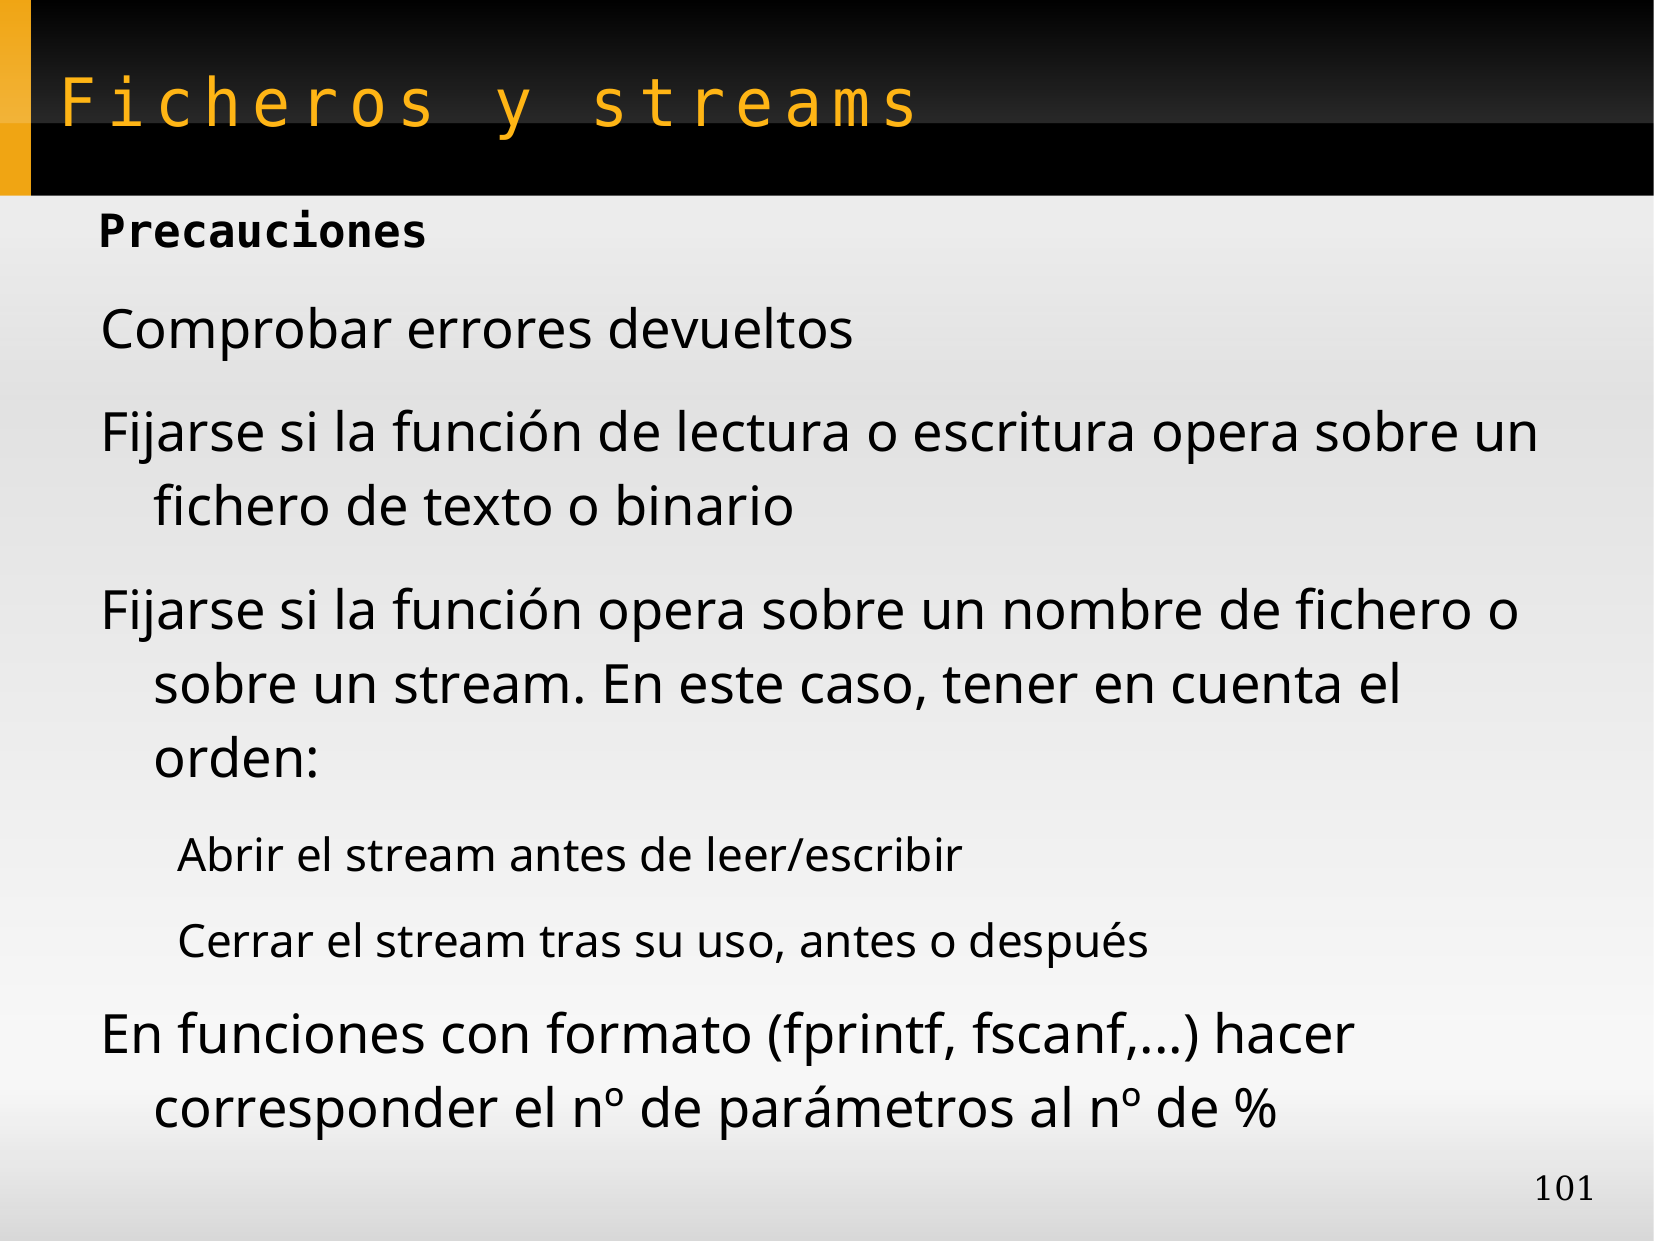

# Ficheros y streams
Precauciones
Comprobar errores devueltos
Fijarse si la función de lectura o escritura opera sobre un fichero de texto o binario
Fijarse si la función opera sobre un nombre de fichero o sobre un stream. En este caso, tener en cuenta el orden:
Abrir el stream antes de leer/escribir
Cerrar el stream tras su uso, antes o después
En funciones con formato (fprintf, fscanf,...) hacer corresponder el nº de parámetros al nº de %
101